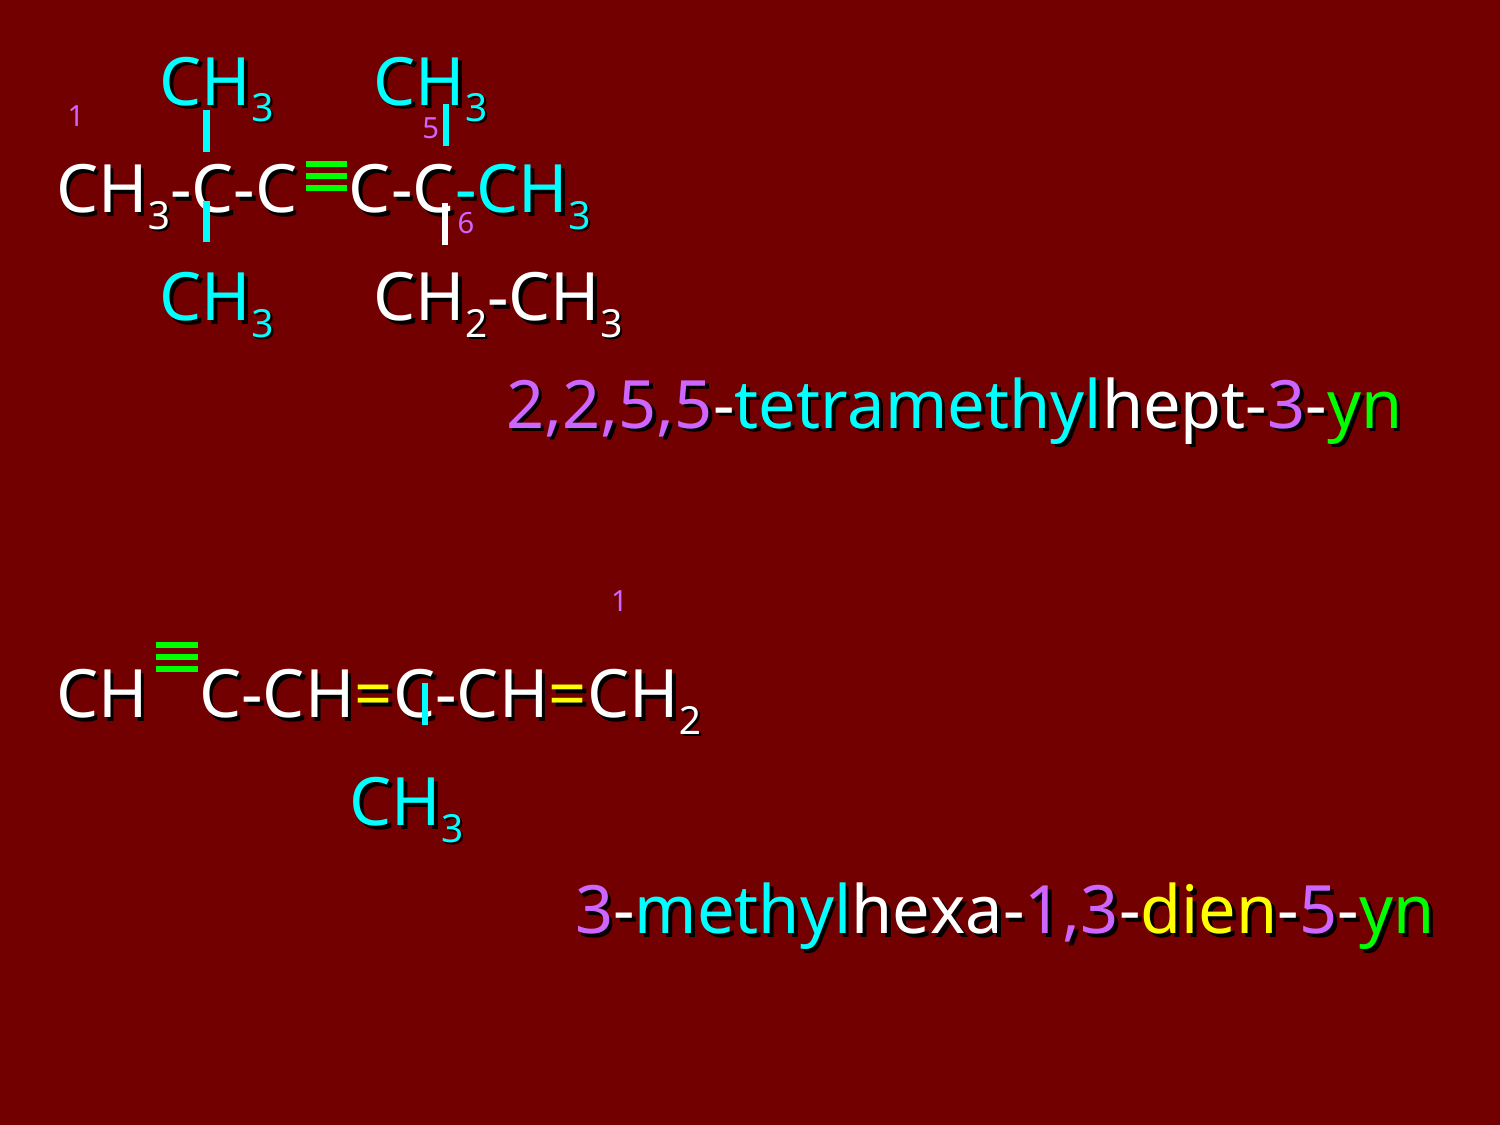

#
 CH3 CH3
CH3-C-C C-C-CH3
 CH3 CH2-CH3
				2,2,5,5-tetramethylhept-3-yn
CH C-CH=C-CH=CH2
 CH3
				 3-methylhexa-1,3-dien-5-yn
1
5
6
1